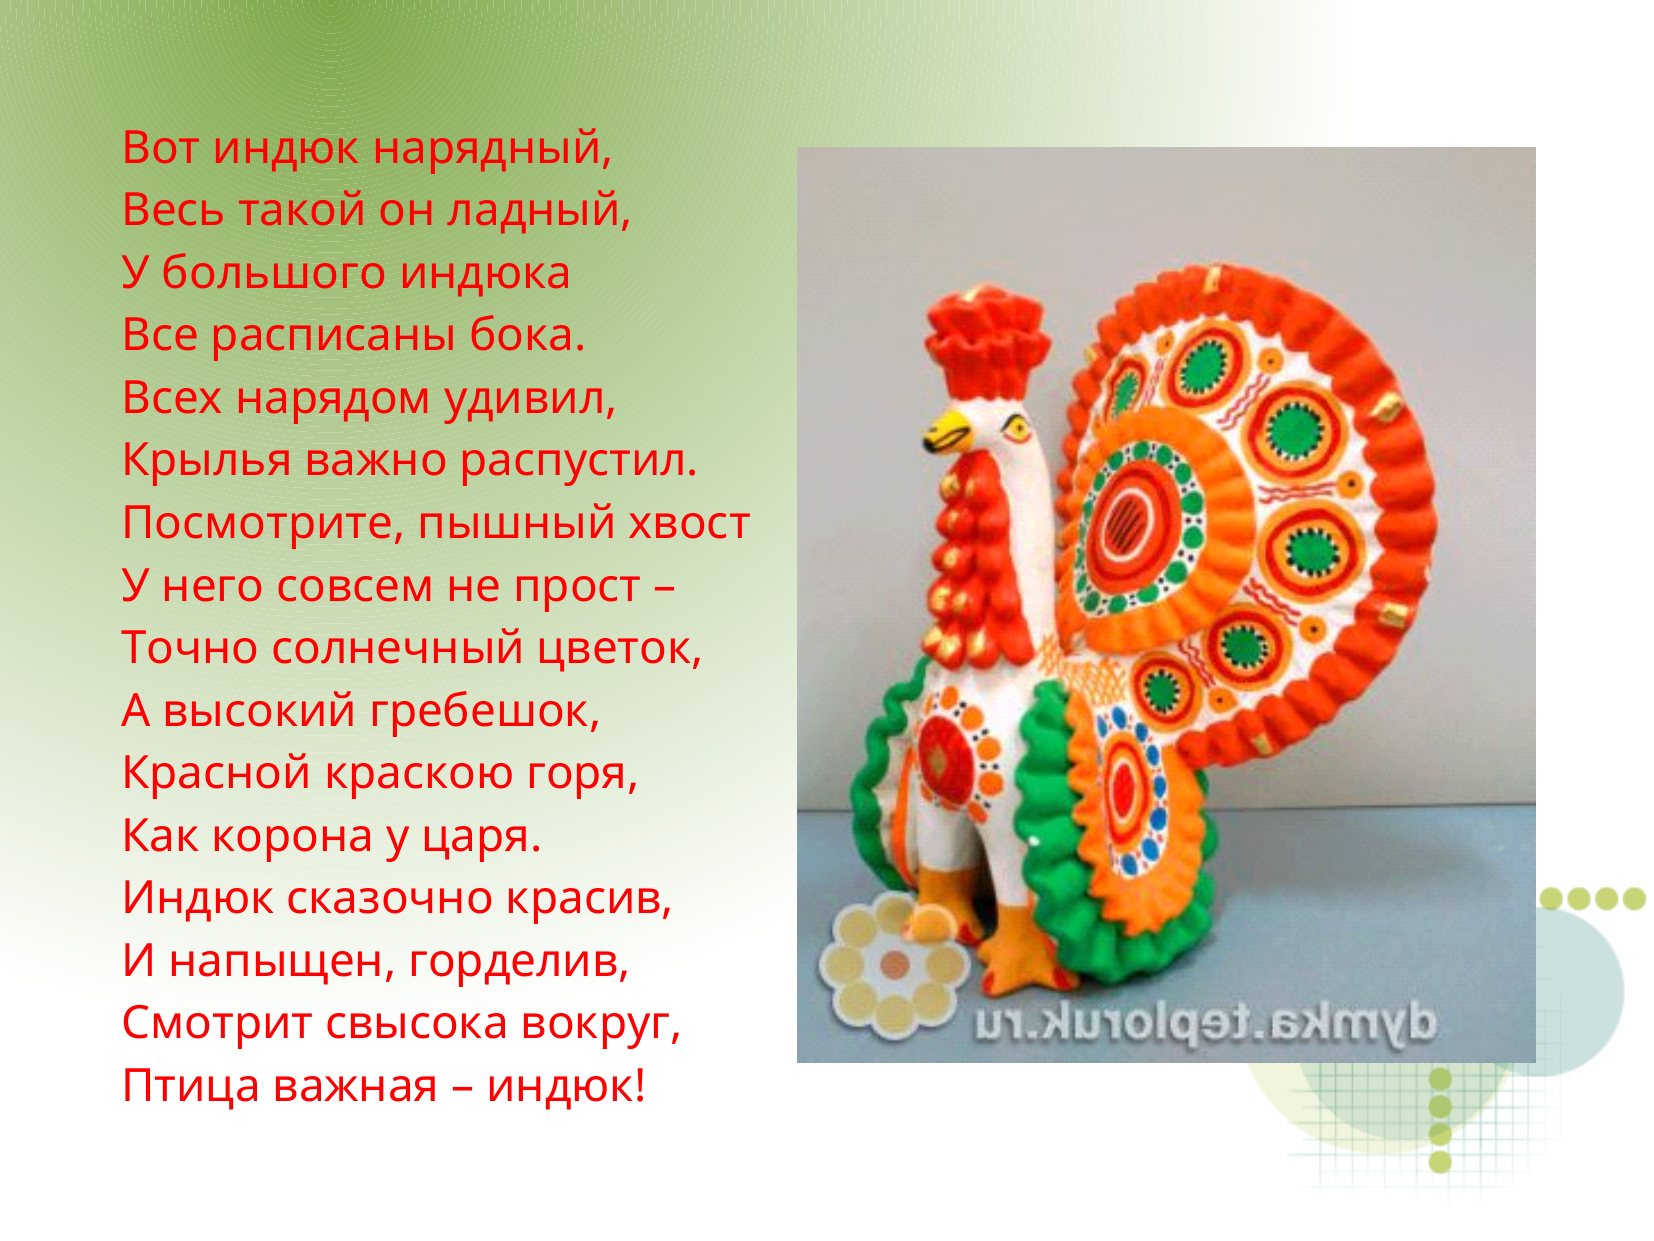

# Вот индюк нарядный, Весь такой он ладный, У большого индюка Все расписаны бока. Всех нарядом удивил, Крылья важно распустил. Посмотрите, пышный хвост У него совсем не прост – Точно солнечный цветок, А высокий гребешок, Красной краскою горя, Как корона у царя. Индюк сказочно красив, И напыщен, горделив, Смотрит свысока вокруг, Птица важная – индюк!